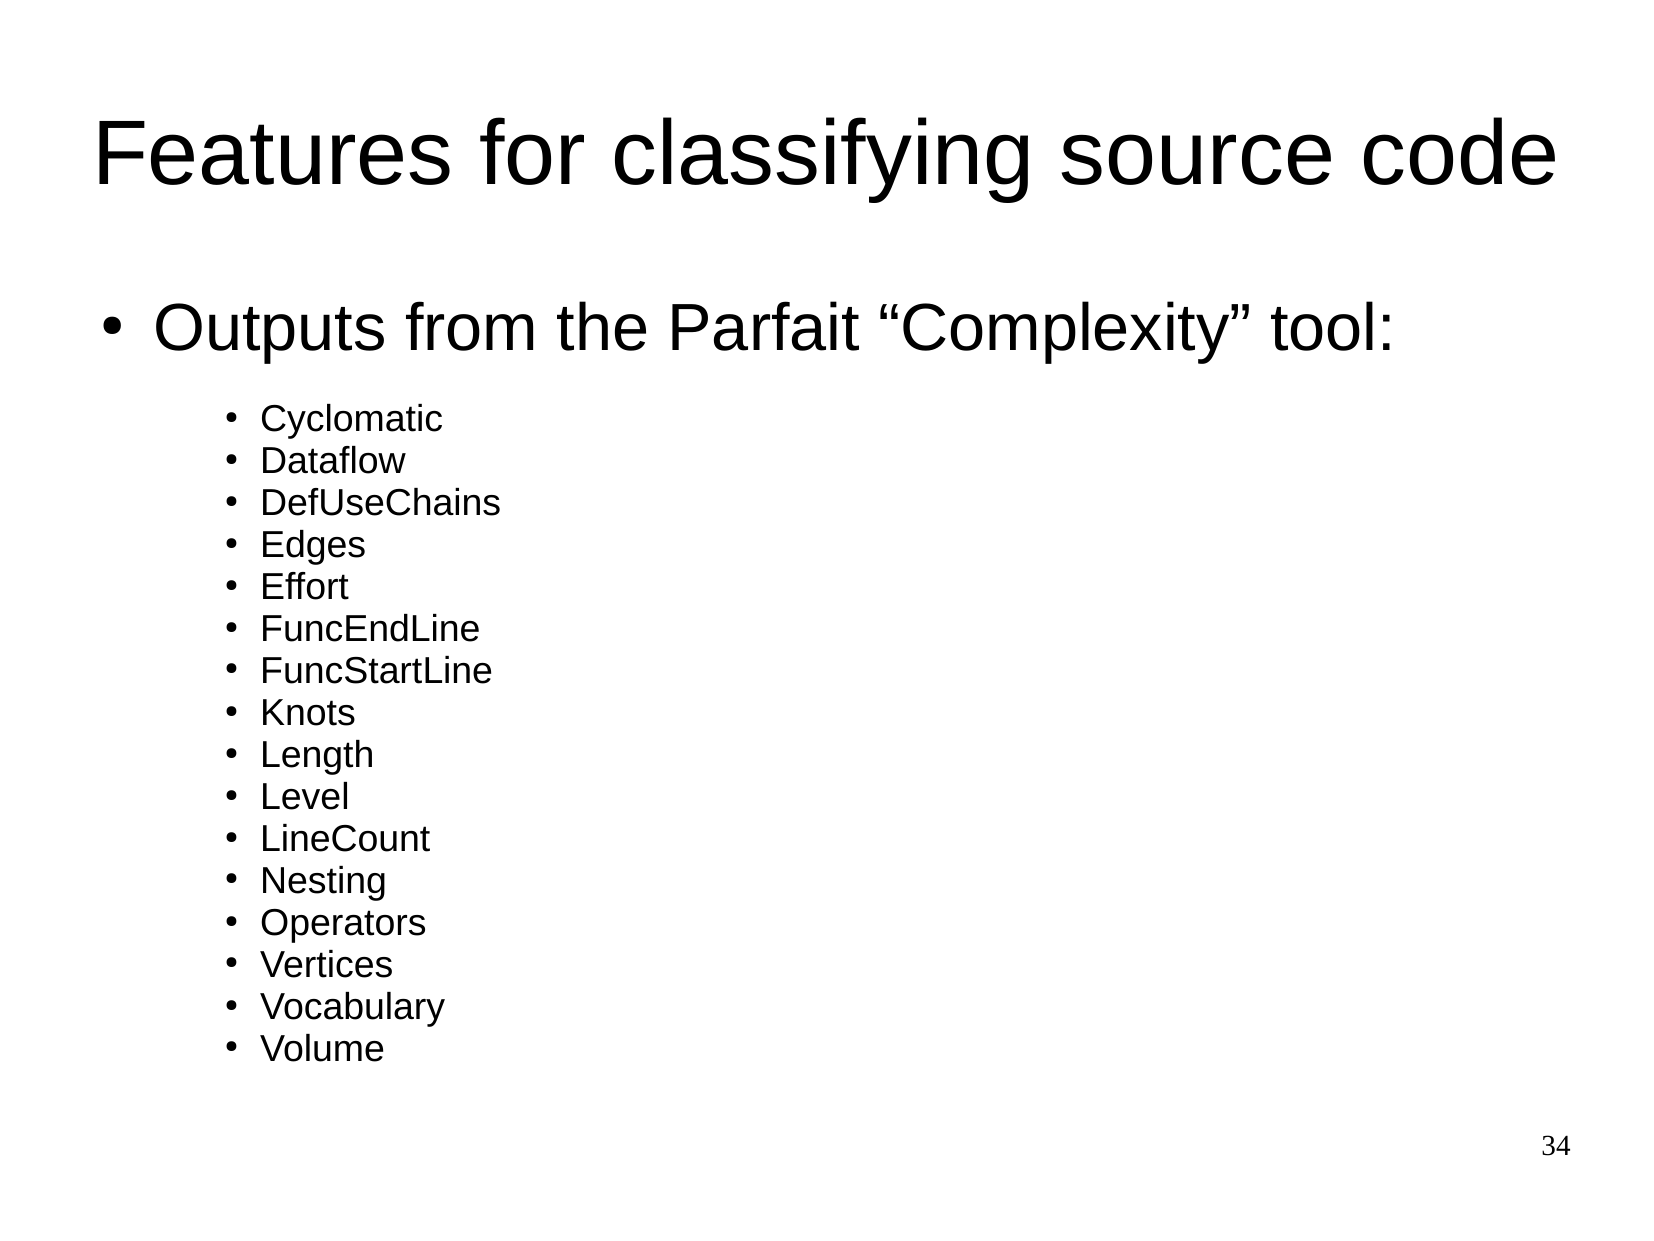

# Features for classifying source code
Outputs from the Parfait “Complexity” tool:
Cyclomatic
Dataflow
DefUseChains
Edges
Effort
FuncEndLine
FuncStartLine
Knots
Length
Level
LineCount
Nesting
Operators
Vertices
Vocabulary
Volume
34